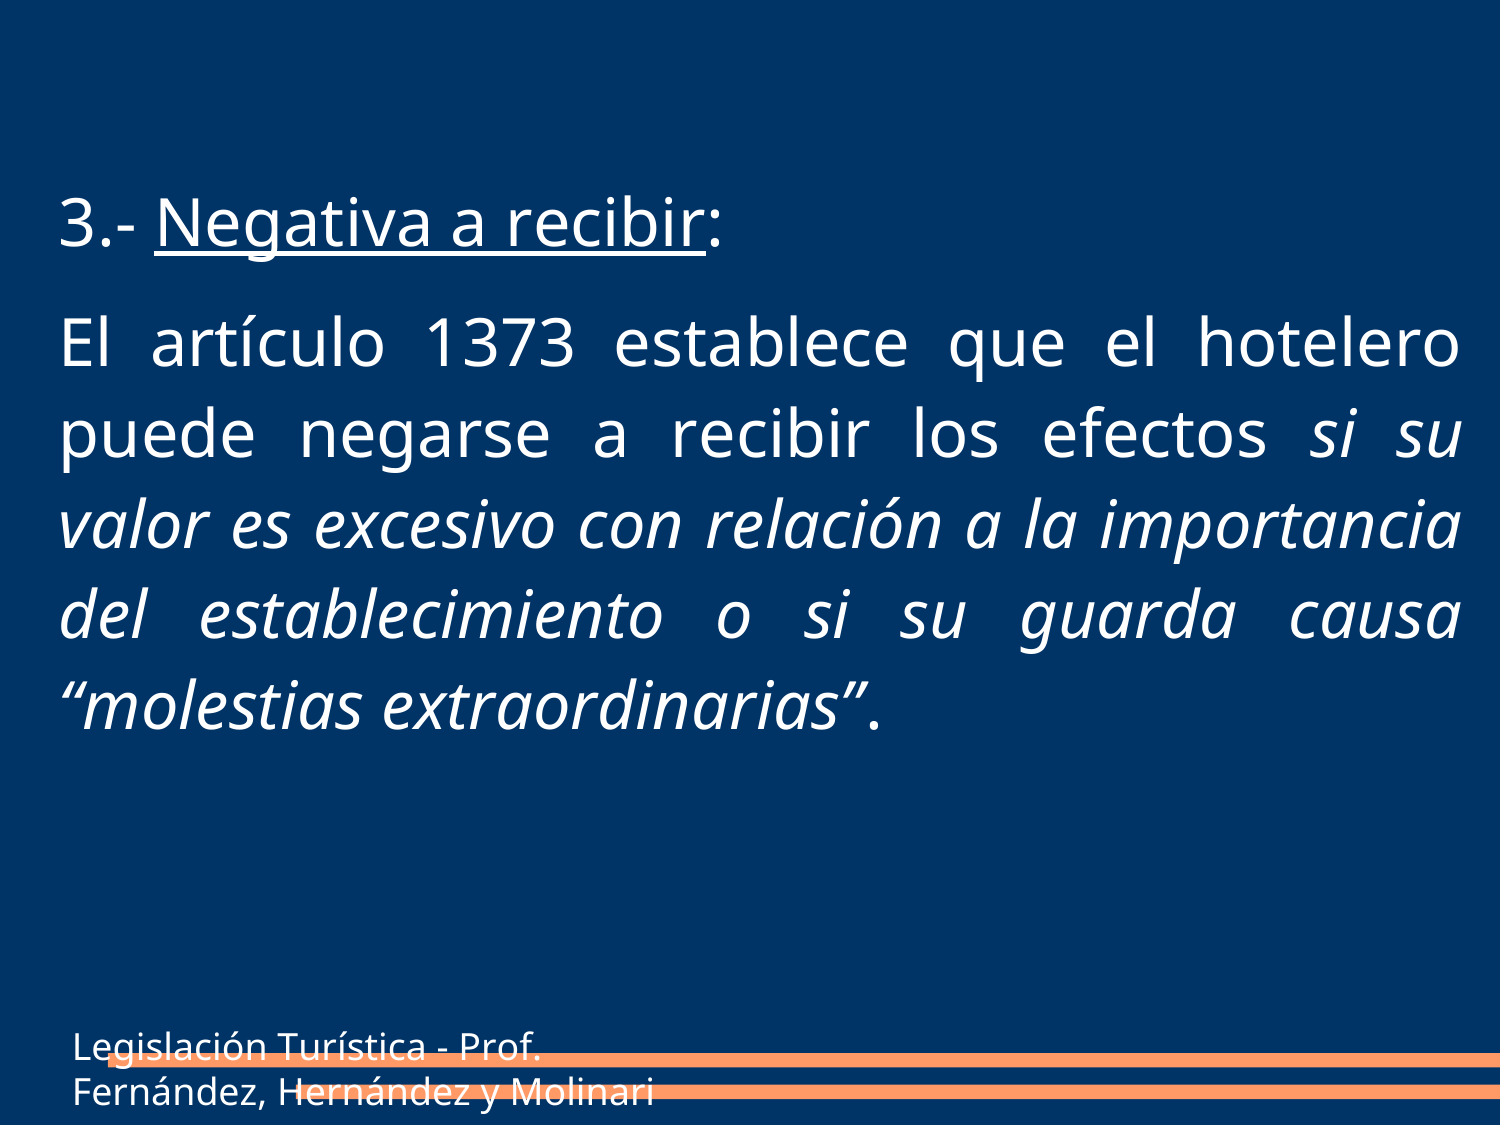

# 3.- Negativa a recibir:
El artículo 1373 establece que el hotelero puede negarse a recibir los efectos si su valor es excesivo con relación a la importancia del establecimiento o si su guarda causa “molestias extraordinarias”.
Legislación Turística - Prof. Fernández, Hernández y Molinari